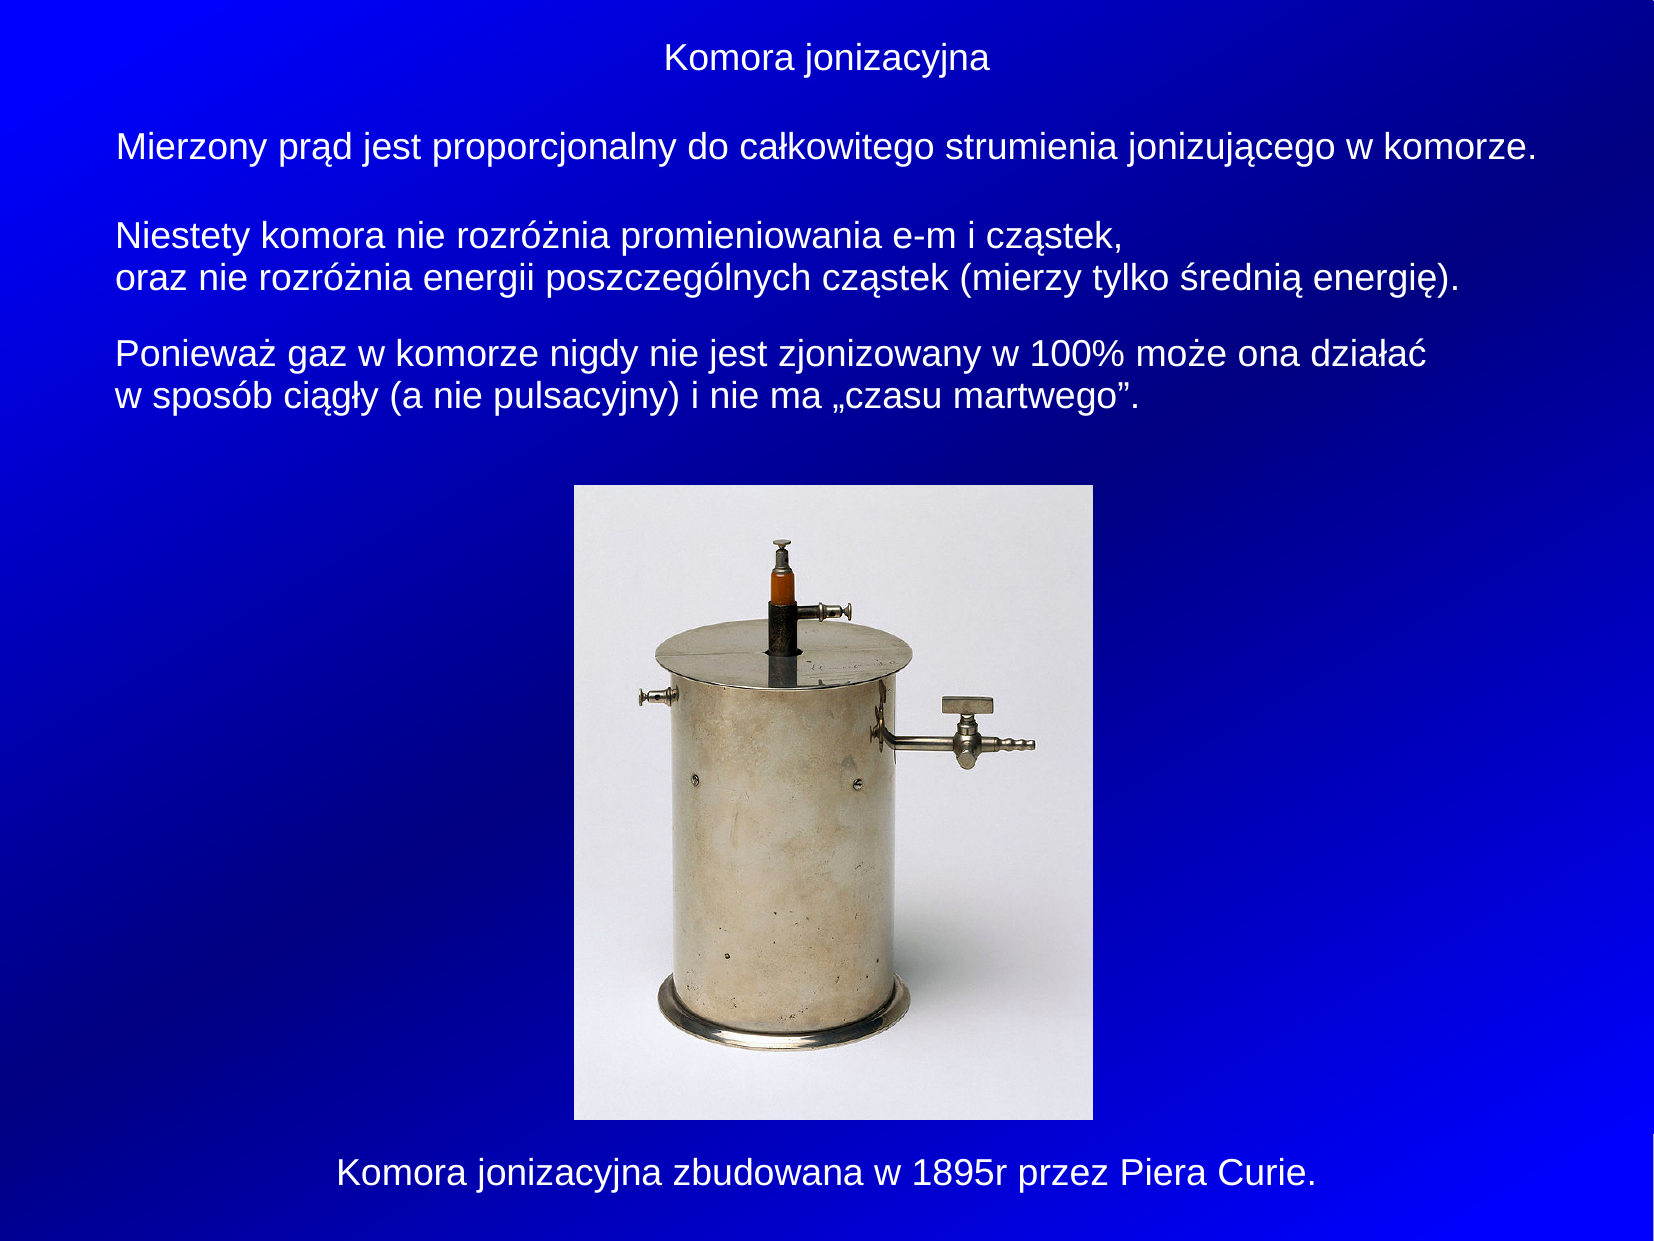

Komora jonizacyjna
Mierzony prąd jest proporcjonalny do całkowitego strumienia jonizującego w komorze.
Niestety komora nie rozróżnia promieniowania e-m i cząstek,
oraz nie rozróżnia energii poszczególnych cząstek (mierzy tylko średnią energię).
Ponieważ gaz w komorze nigdy nie jest zjonizowany w 100% może ona działać
w sposób ciągły (a nie pulsacyjny) i nie ma „czasu martwego”.
Komora jonizacyjna zbudowana w 1895r przez Piera Curie.